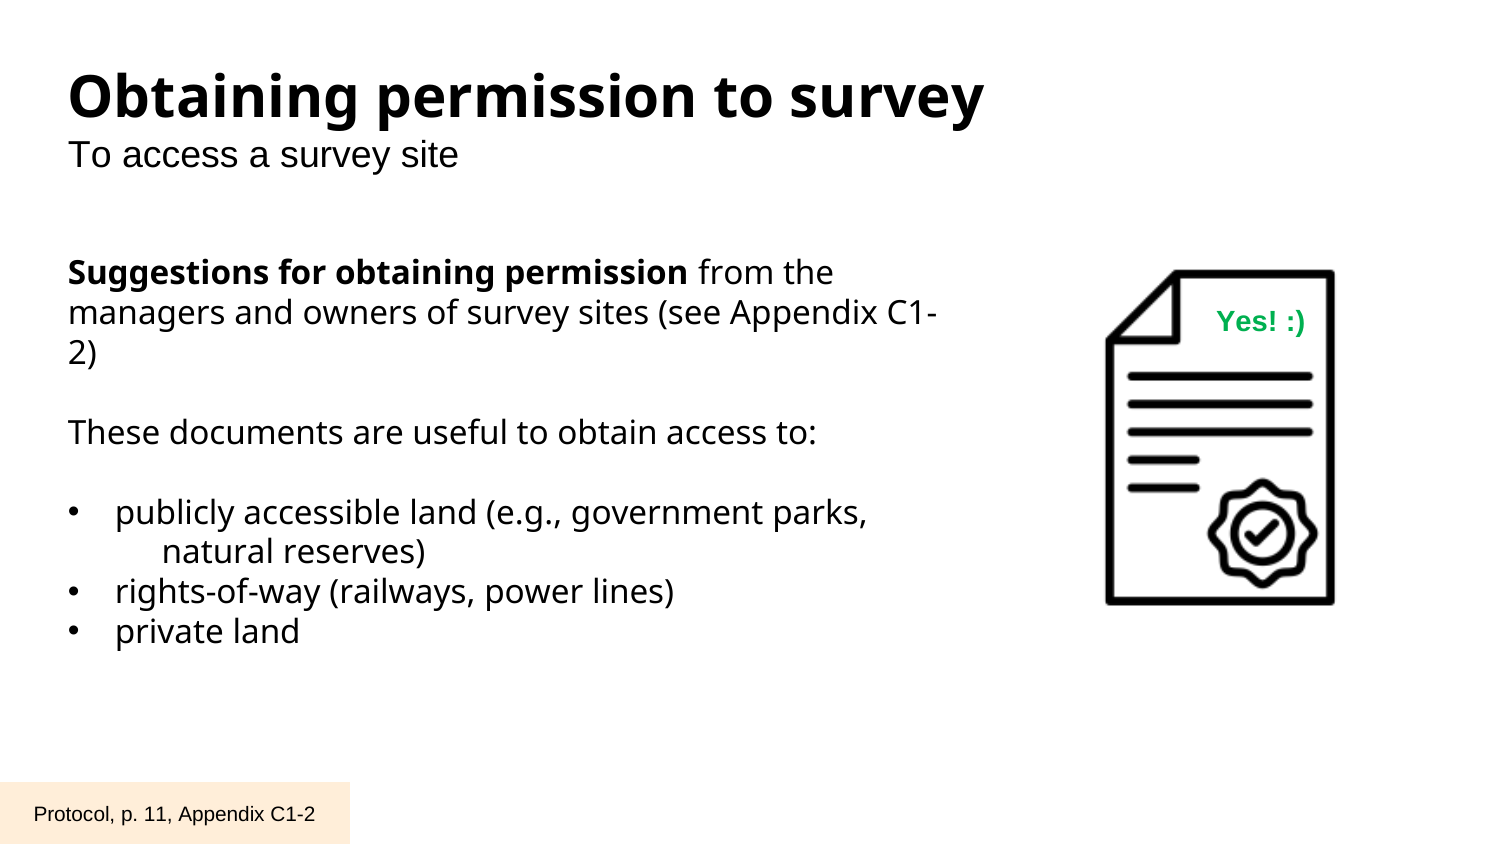

Obtaining permission to survey
To access a survey site
Suggestions for obtaining permission from the managers and owners of survey sites (see Appendix C1-2)
These documents are useful to obtain access to:
publicly accessible land (e.g., government parks, natural reserves)
rights-of-way (railways, power lines)
private land
Yes! :)
Protocol, p. 11, Appendix C1-2